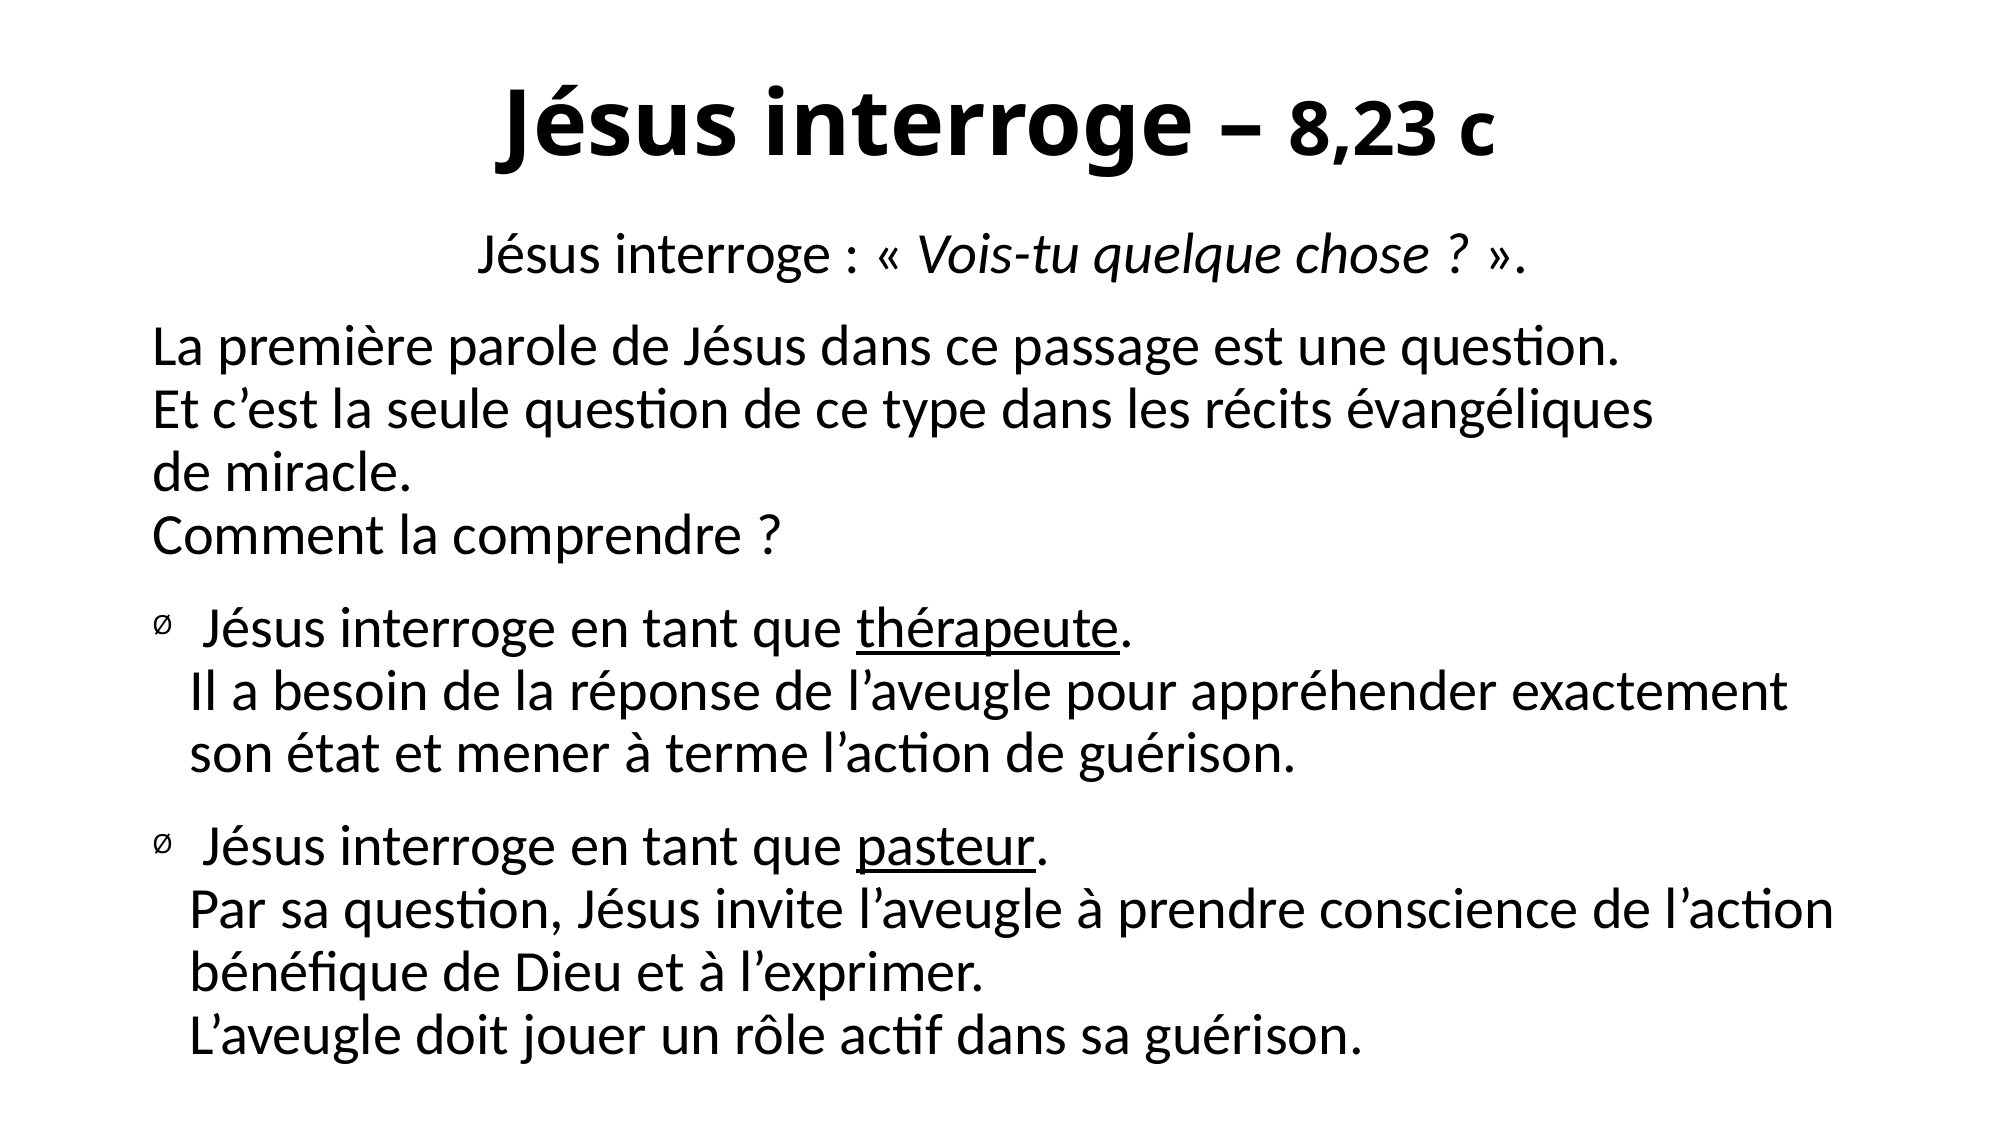

# Jésus interroge – 8,23 c
Jésus interroge : « Vois-tu quelque chose ? ».
La première parole de Jésus dans ce passage est une question.
Et c’est la seule question de ce type dans les récits évangéliques
de miracle.
Comment la comprendre ?
 Jésus interroge en tant que thérapeute.
Il a besoin de la réponse de l’aveugle pour appréhender exactement son état et mener à terme l’action de guérison.
 Jésus interroge en tant que pasteur.
Par sa question, Jésus invite l’aveugle à prendre conscience de l’action bénéfique de Dieu et à l’exprimer.
L’aveugle doit jouer un rôle actif dans sa guérison.